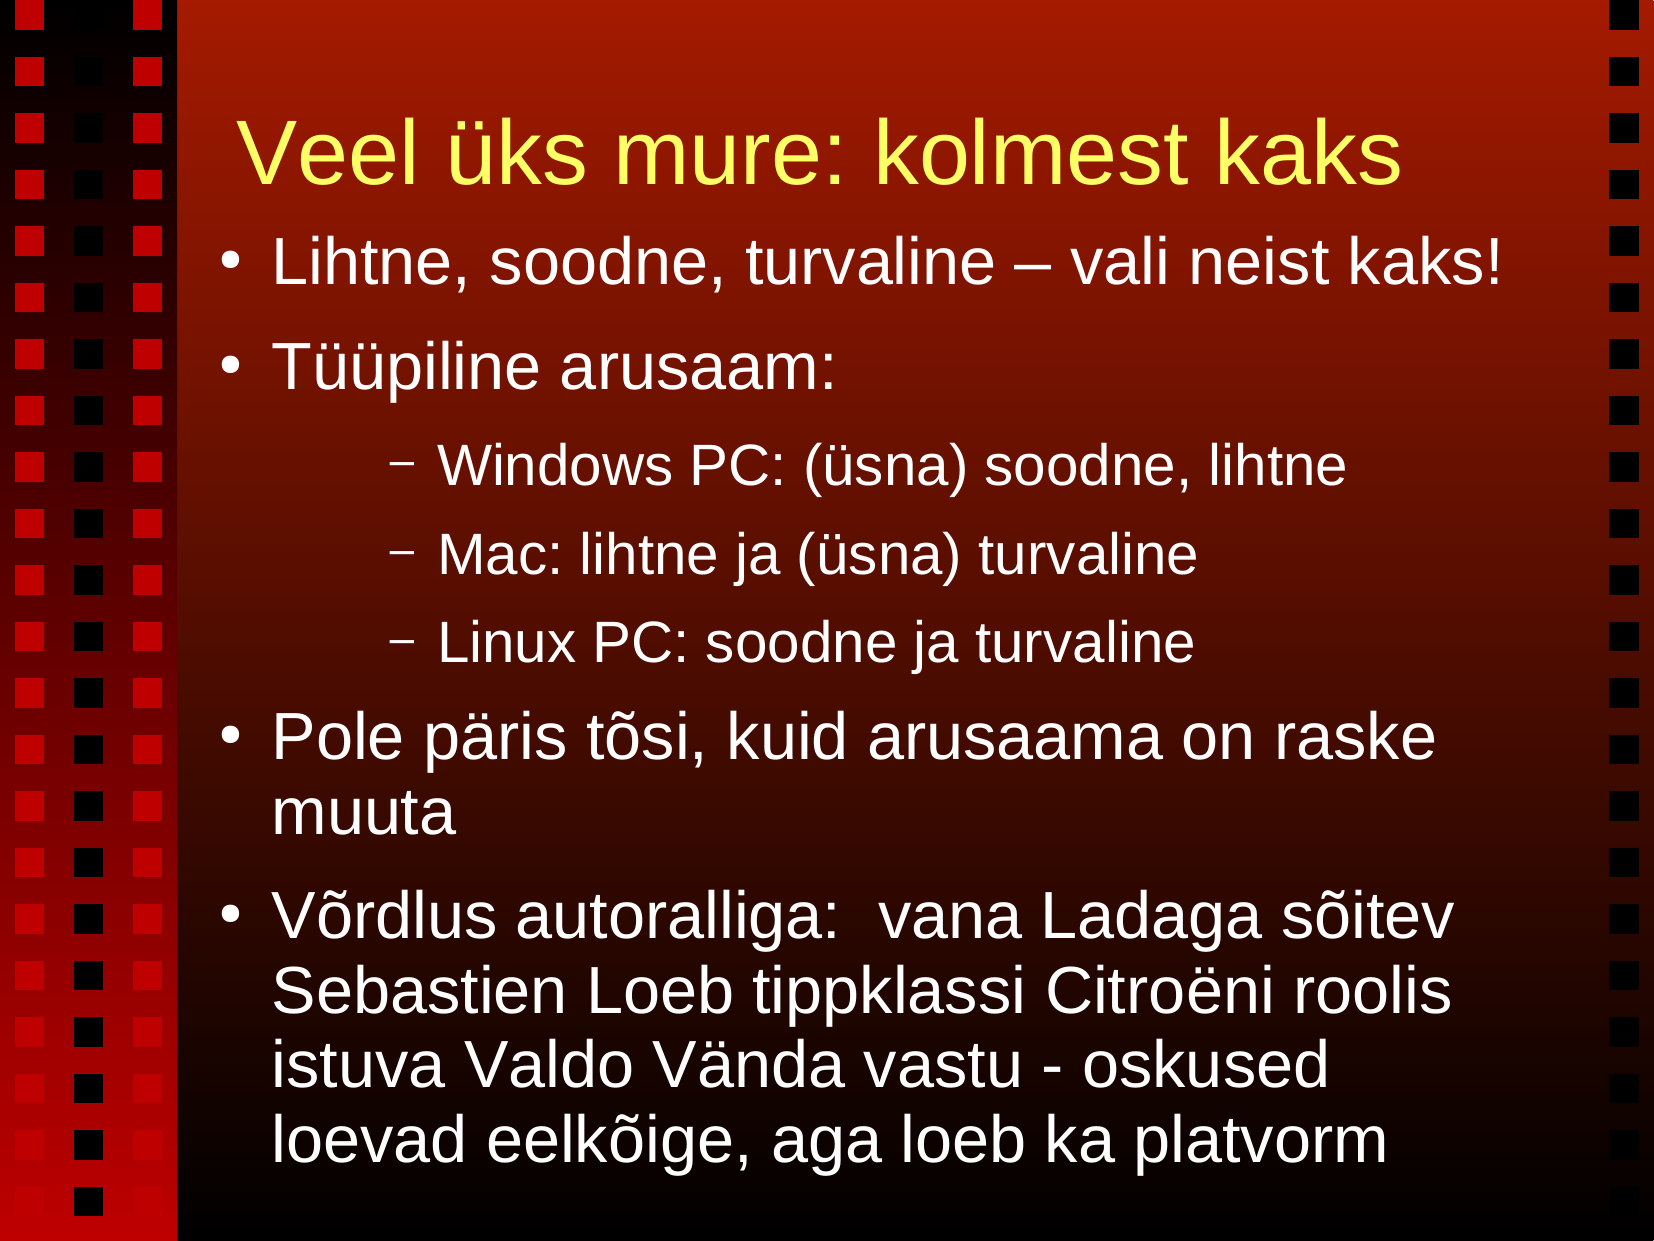

# Veel üks mure: kolmest kaks
Lihtne, soodne, turvaline – vali neist kaks!
Tüüpiline arusaam:
Windows PC: (üsna) soodne, lihtne
Mac: lihtne ja (üsna) turvaline
Linux PC: soodne ja turvaline
Pole päris tõsi, kuid arusaama on raske muuta
Võrdlus autoralliga: vana Ladaga sõitev Sebastien Loeb tippklassi Citroëni roolis istuva Valdo Vända vastu - oskused loevad eelkõige, aga loeb ka platvorm